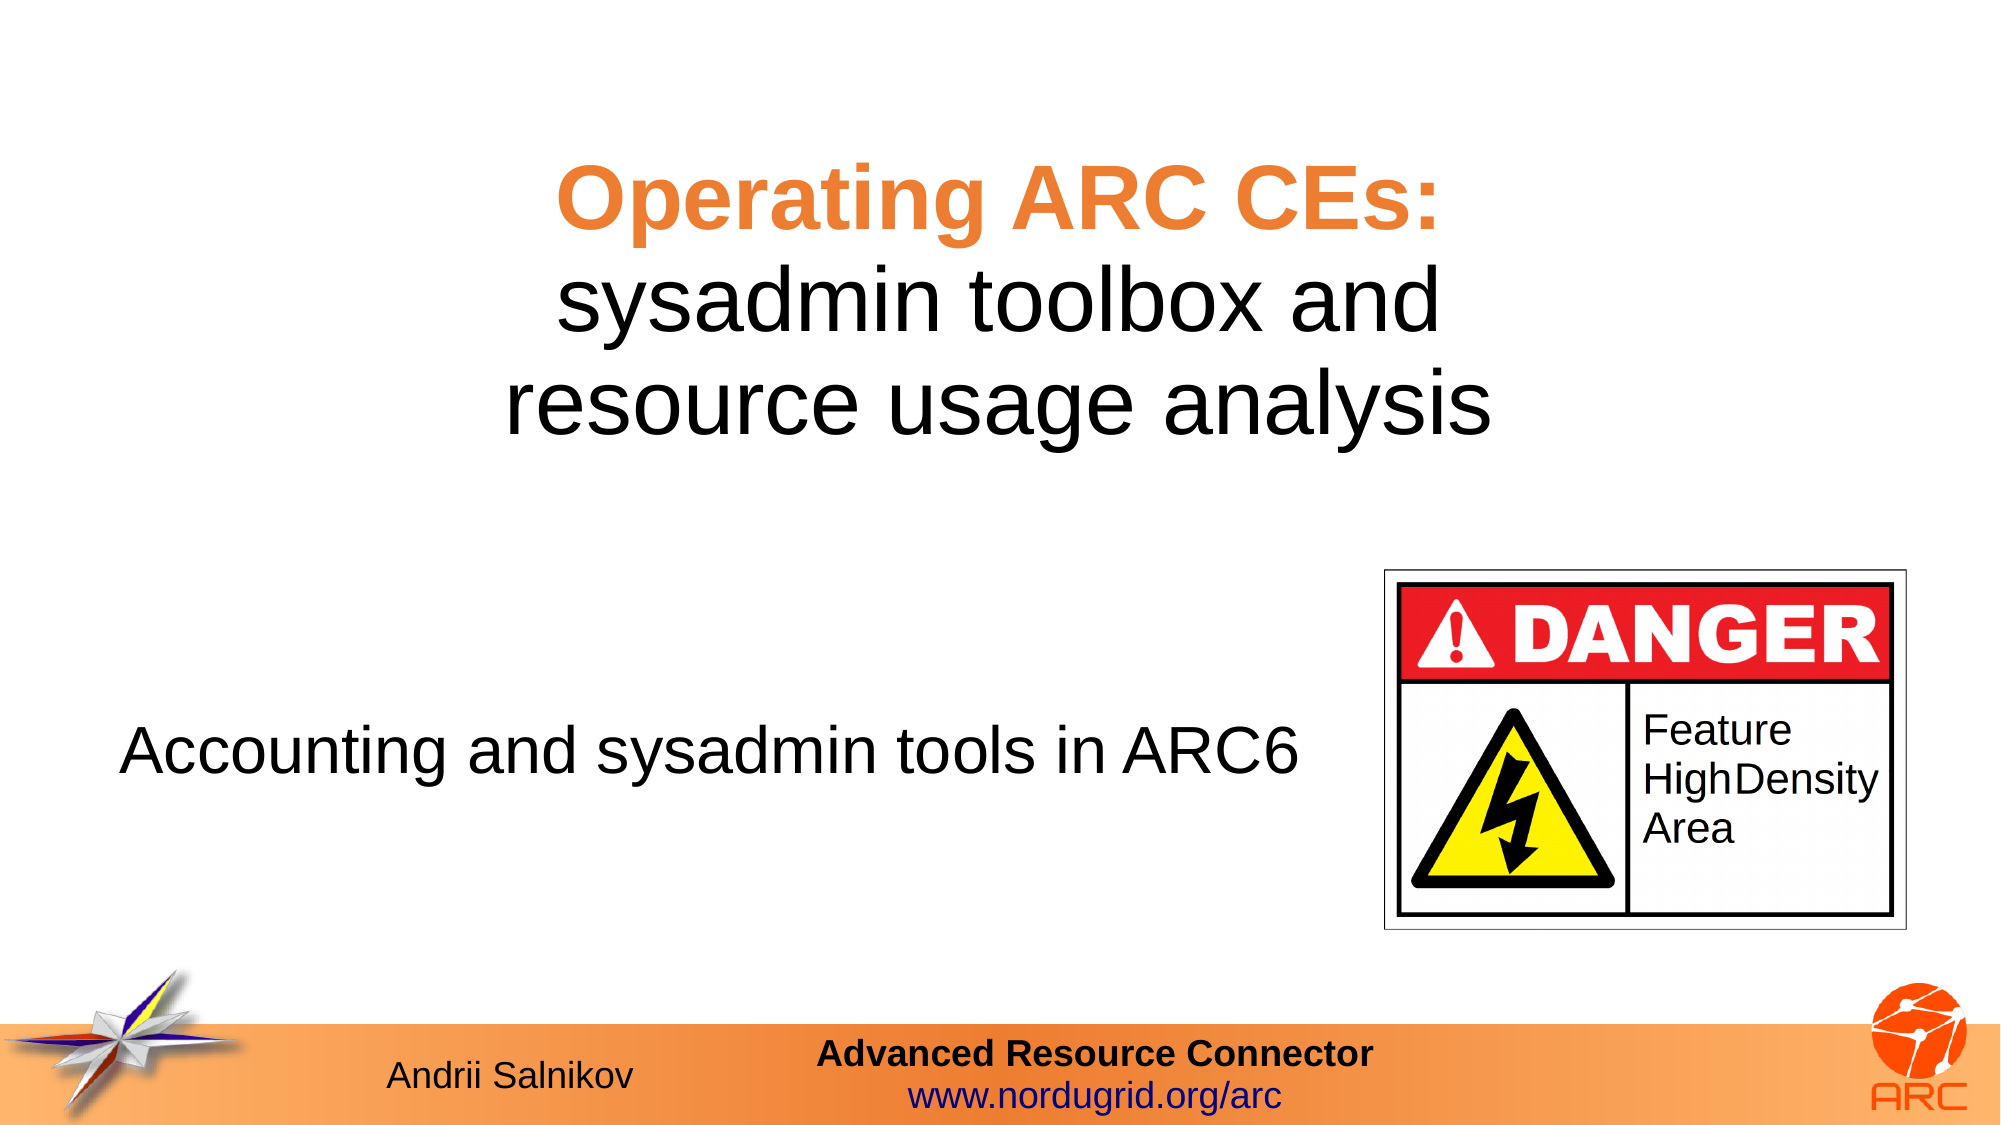

# Operating ARC CEs: sysadmin toolbox and resource usage analysis
Accounting and sysadmin tools in ARC6
Andrii Salnikov